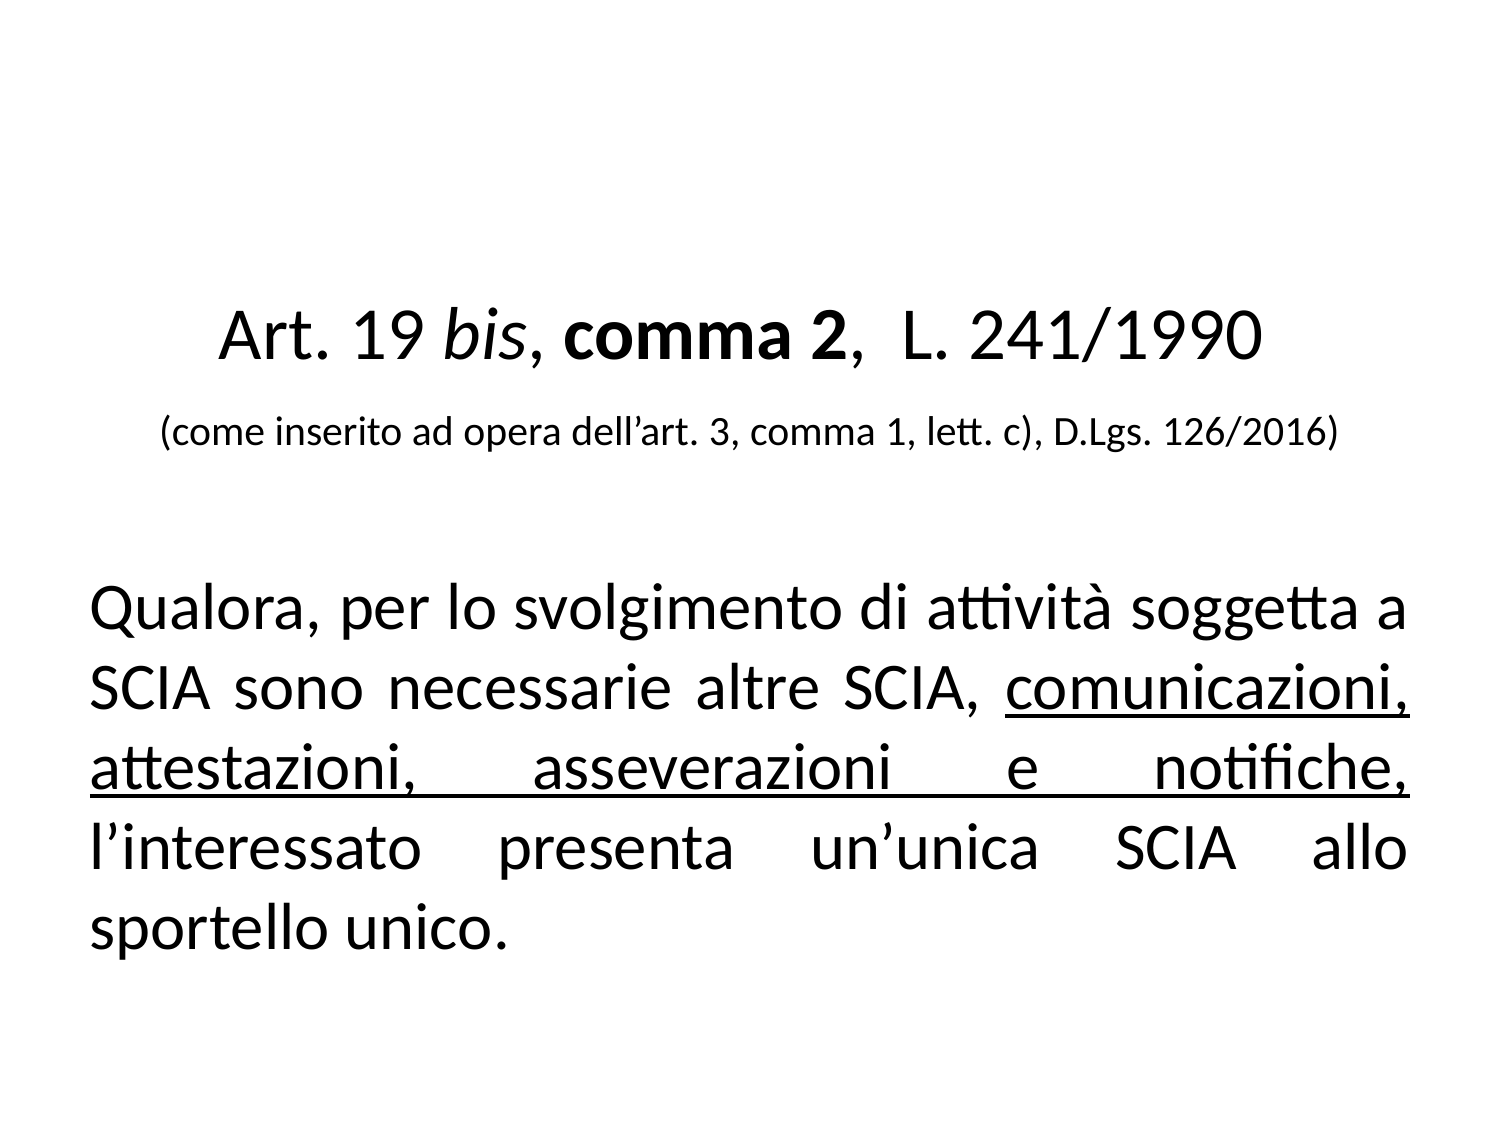

# Art. 19 bis, comma 2, L. 241/1990
(come inserito ad opera dell’art. 3, comma 1, lett. c), D.Lgs. 126/2016)
Qualora, per lo svolgimento di attività soggetta a SCIA sono necessarie altre SCIA, comunicazioni, attestazioni, asseverazioni e notifiche, l’interessato presenta un’unica SCIA allo sportello unico.